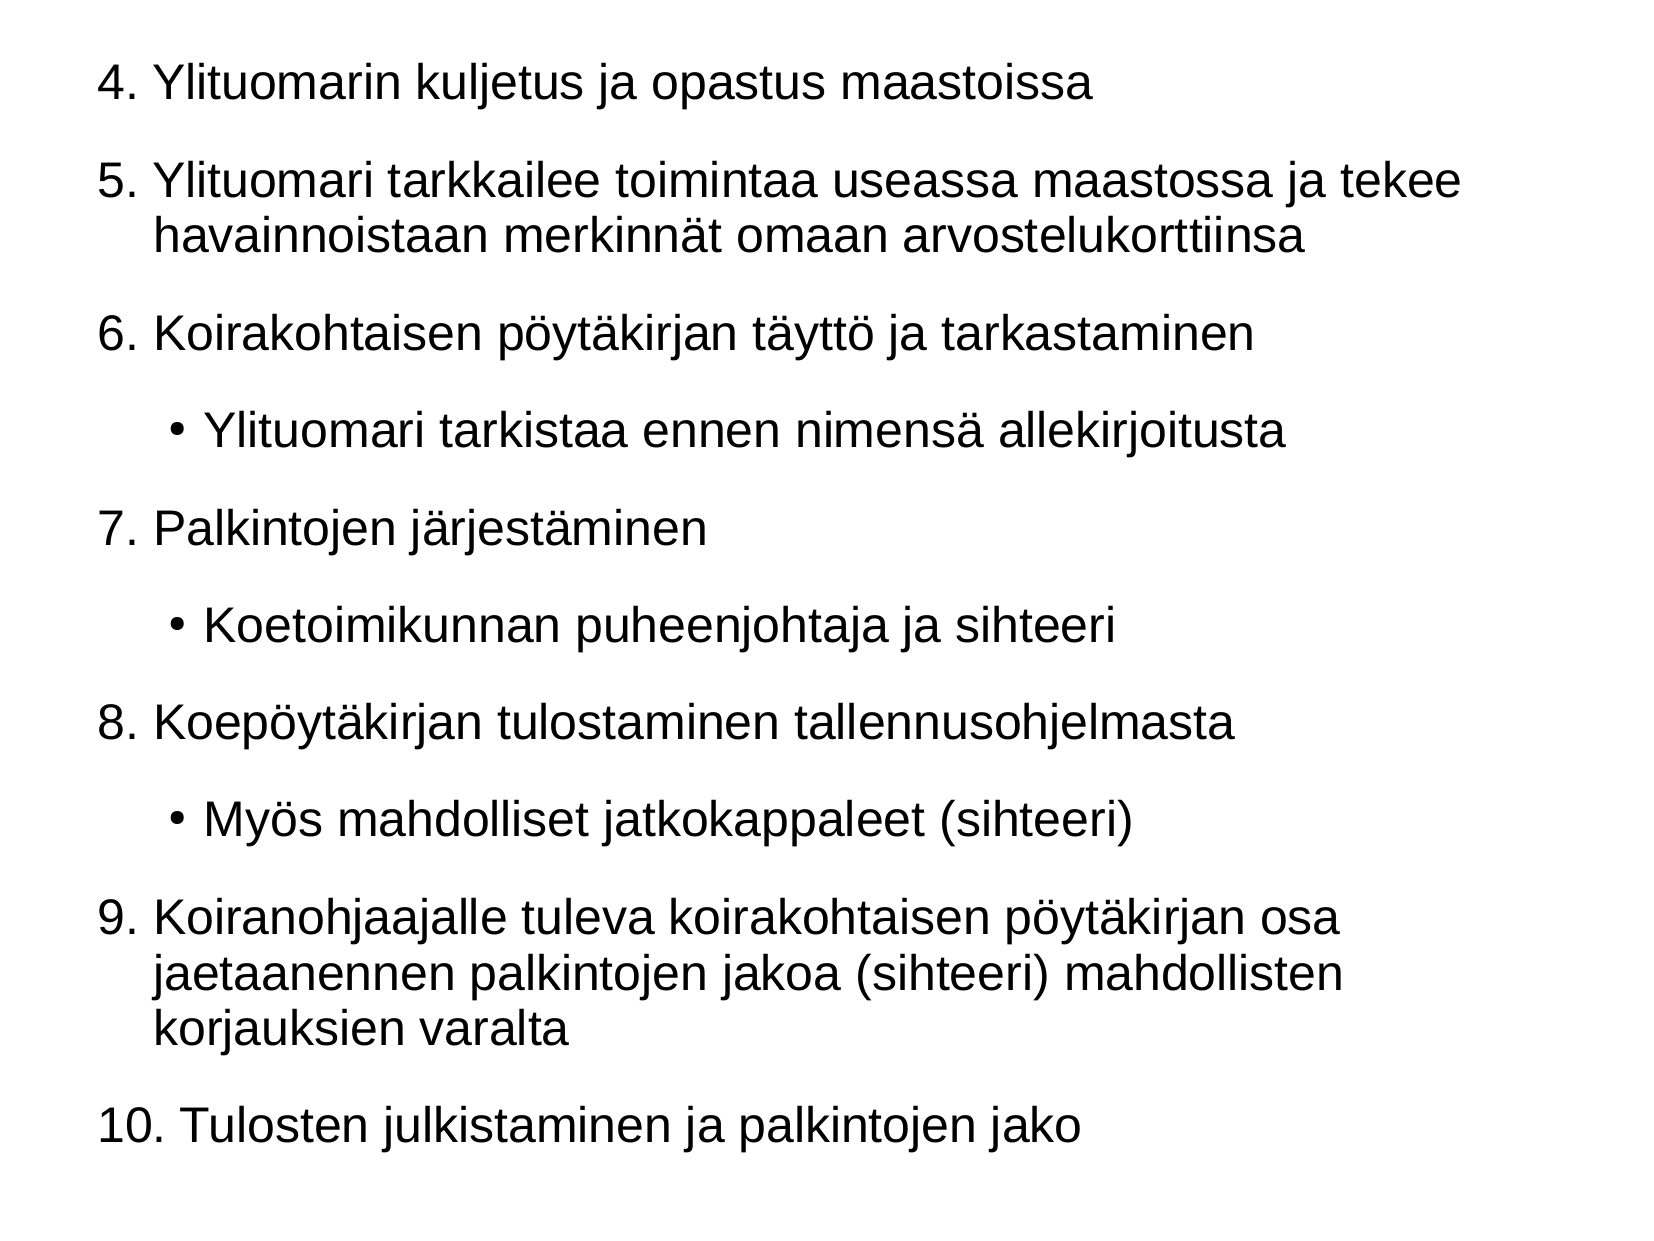

4. Ylituomarin kuljetus ja opastus maastoissa
5. Ylituomari tarkkailee toimintaa useassa maastossa ja tekee havainnoistaan merkinnät omaan arvostelukorttiinsa
6. Koirakohtaisen pöytäkirjan täyttö ja tarkastaminen
Ylituomari tarkistaa ennen nimensä allekirjoitusta
7. Palkintojen järjestäminen
Koetoimikunnan puheenjohtaja ja sihteeri
8. Koepöytäkirjan tulostaminen tallennusohjelmasta
Myös mahdolliset jatkokappaleet (sihteeri)
9. Koiranohjaajalle tuleva koirakohtaisen pöytäkirjan osa 		 jaetaanennen palkintojen jakoa (sihteeri) mahdollisten korjauksien varalta
10. Tulosten julkistaminen ja palkintojen jako